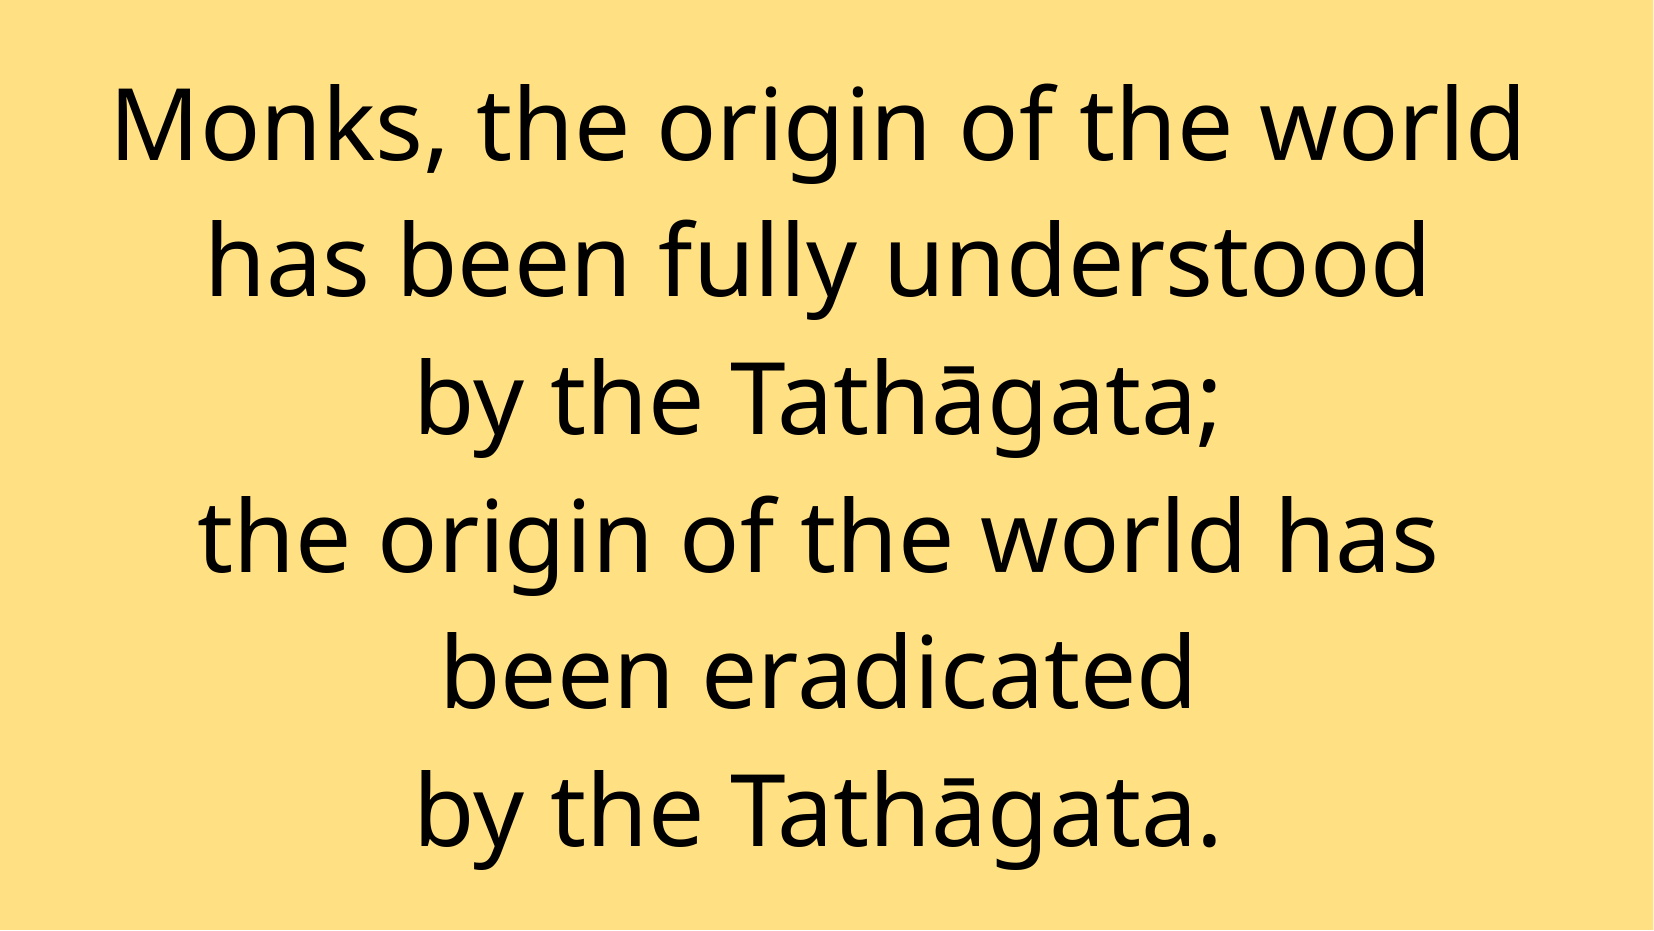

# Monks, the origin of the world has been fully understood
by the Tathāgata;
the origin of the world has been eradicated
by the Tathāgata.